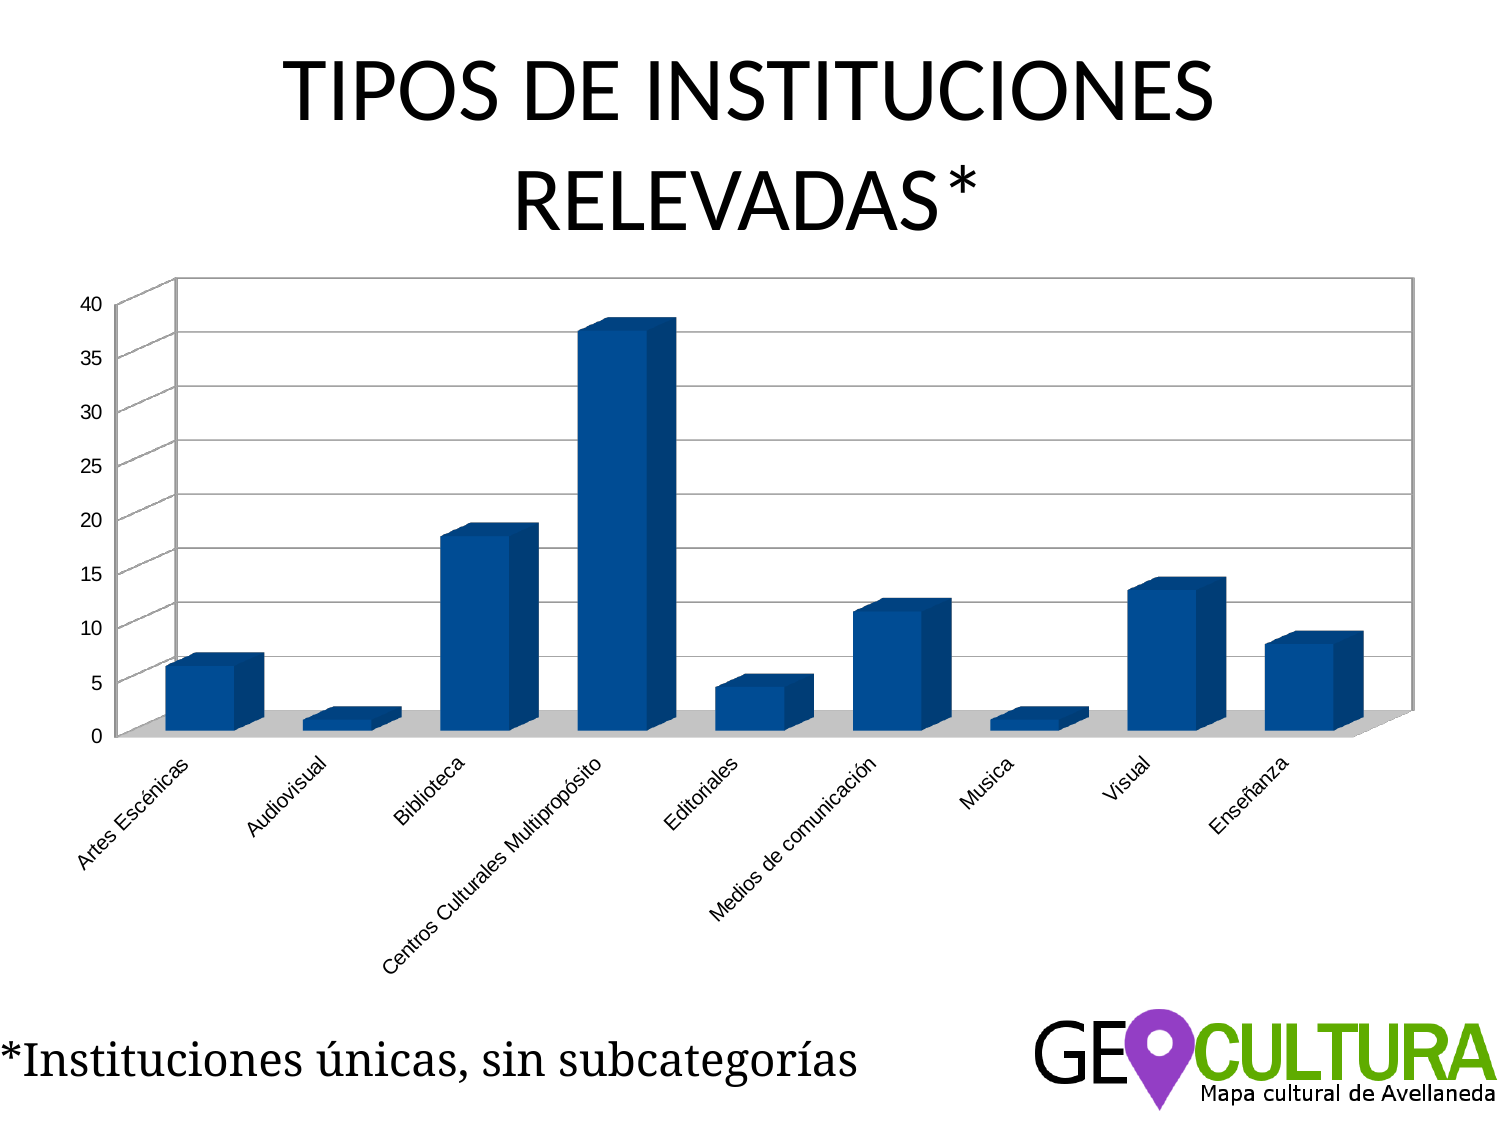

TIPOS DE INSTITUCIONES RELEVADAS*
[unsupported chart]
*Instituciones únicas, sin subcategorías